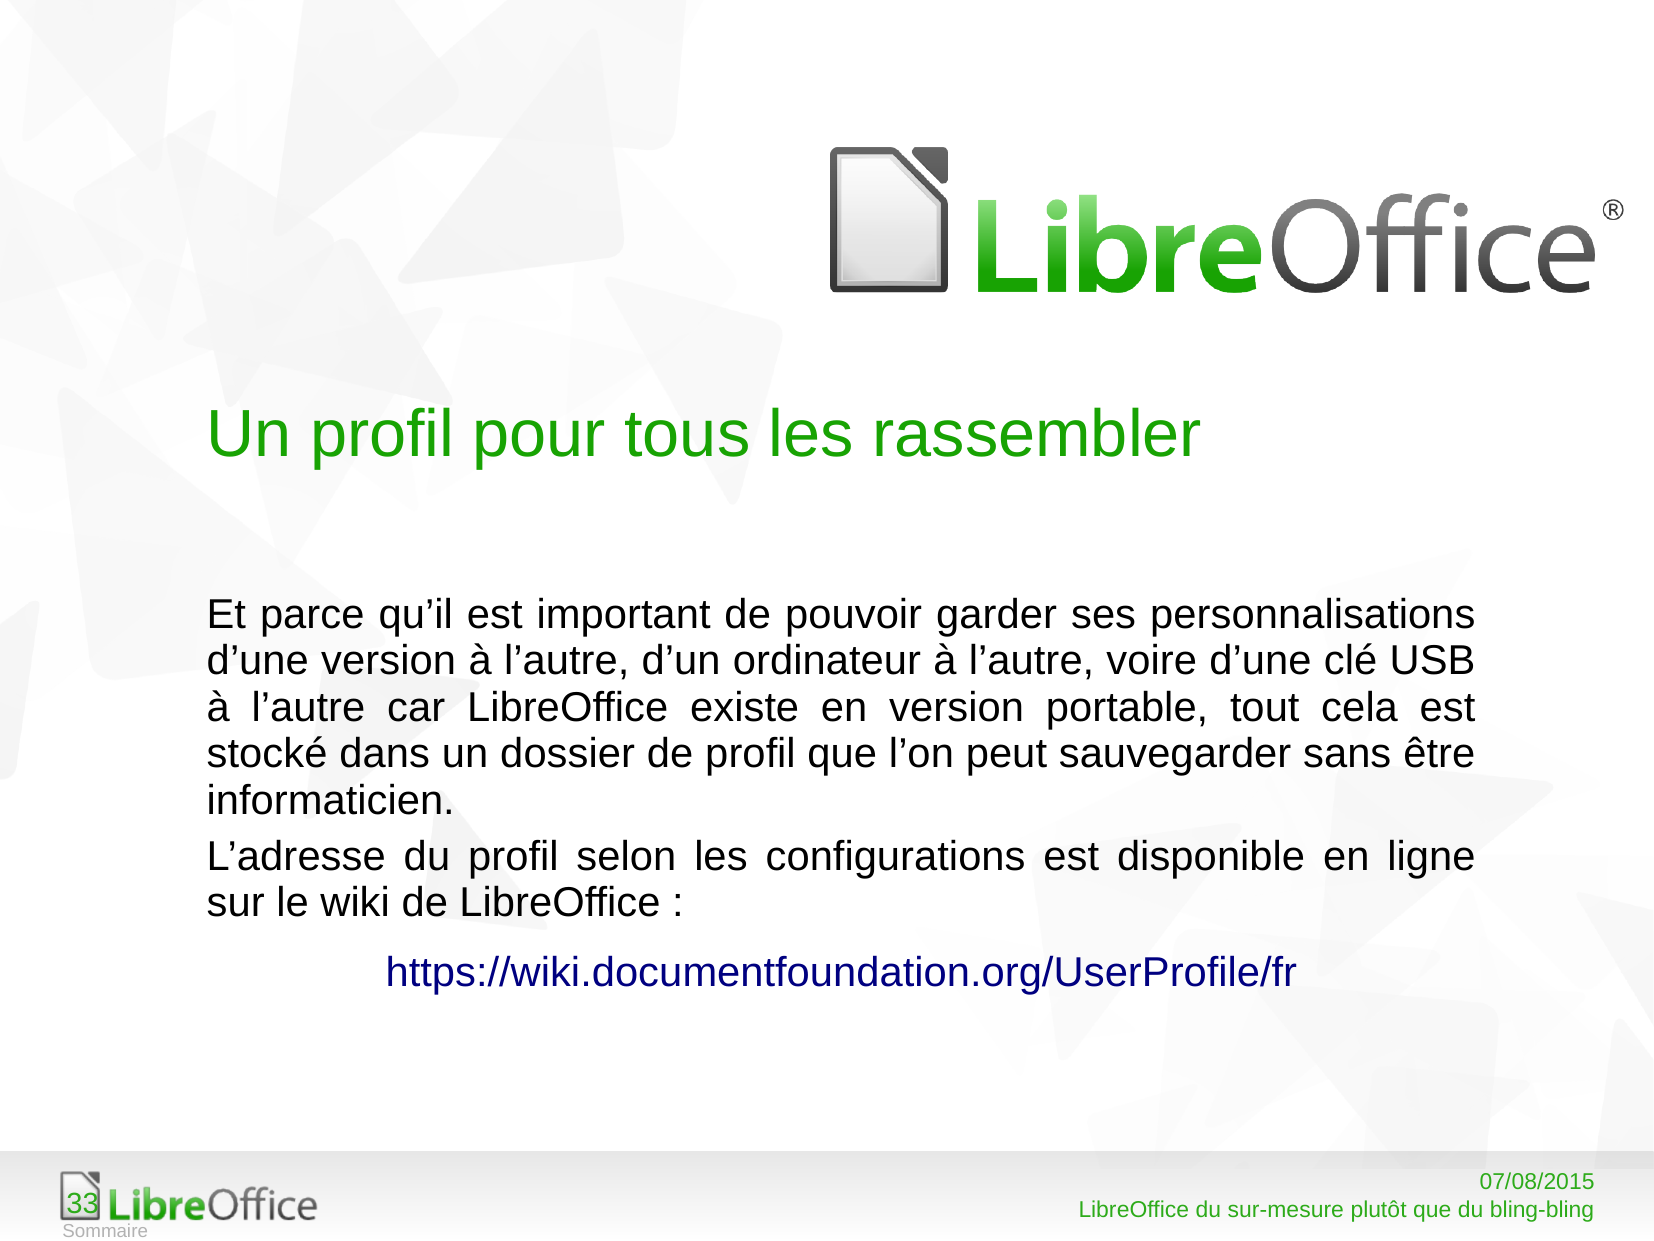

# Un profil pour tous les rassembler
Et parce qu’il est important de pouvoir garder ses personnalisations d’une version à l’autre, d’un ordinateur à l’autre, voire d’une clé USB à l’autre car LibreOffice existe en version portable, tout cela est stocké dans un dossier de profil que l’on peut sauvegarder sans être informaticien.
L’adresse du profil selon les configurations est disponible en ligne sur le wiki de LibreOffice :
https://wiki.documentfoundation.org/UserProfile/fr
07/08/2015
33
LibreOffice du sur-mesure plutôt que du bling-bling